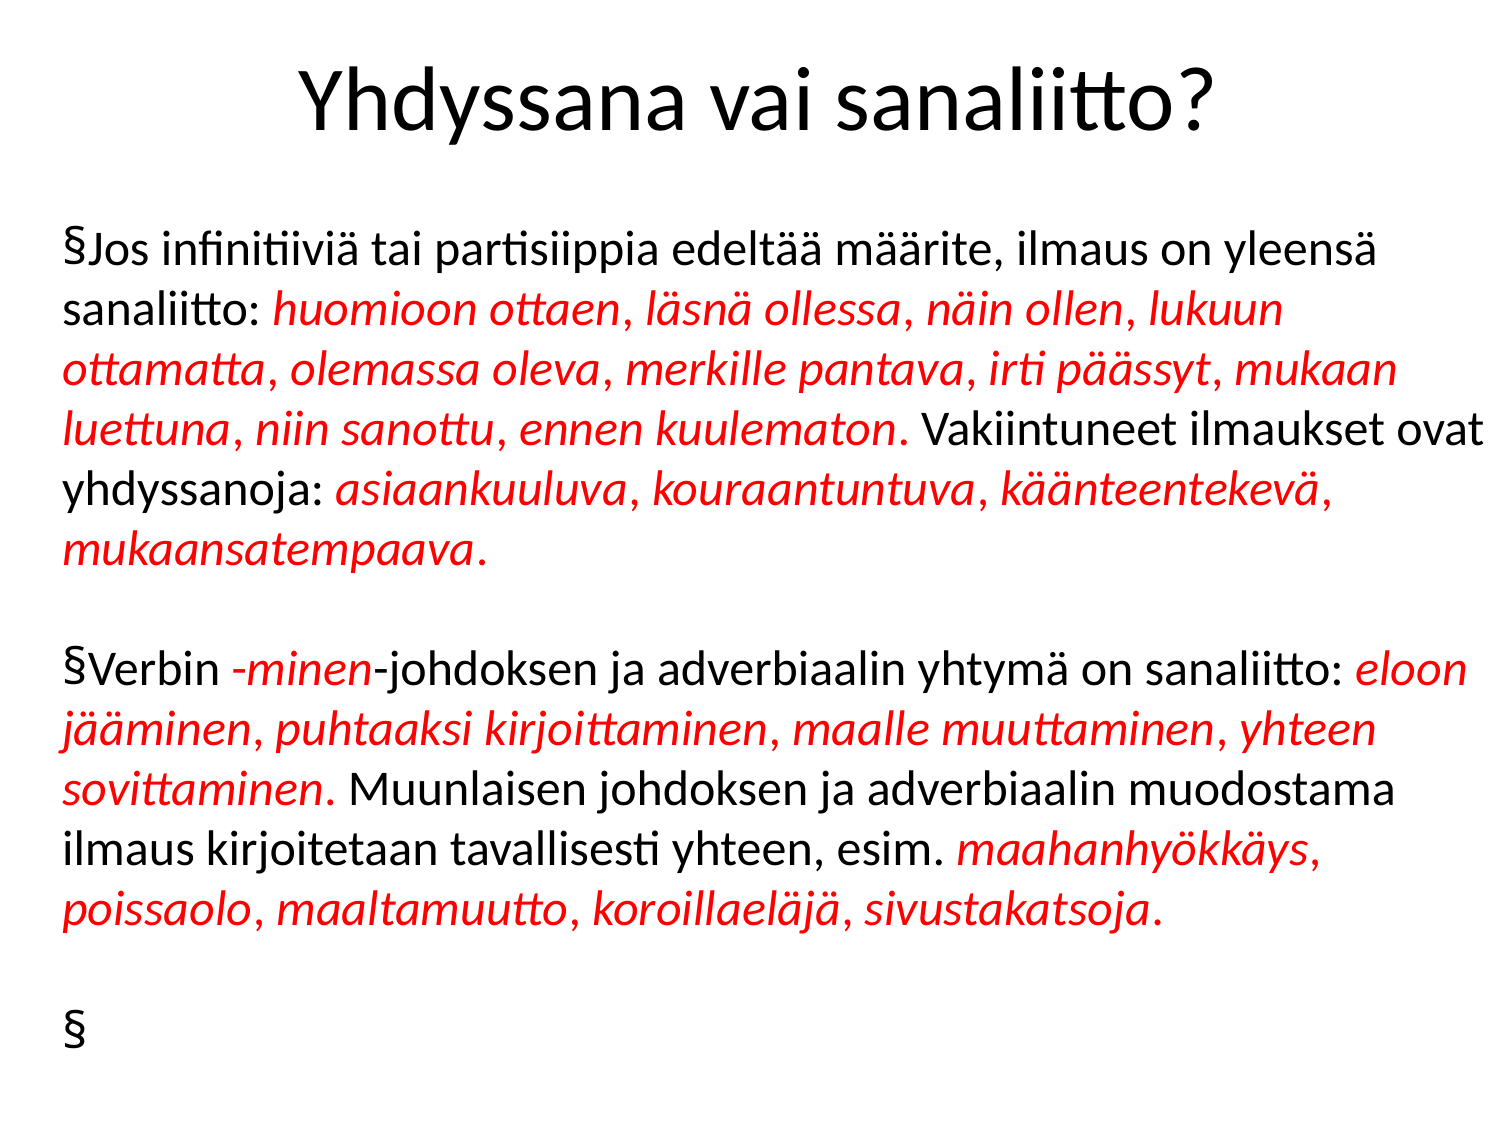

# Yhdyssana vai sanaliitto?
Jos infinitiiviä tai partisiippia edeltää määrite, ilmaus on yleensä sanaliitto: huomioon ottaen, läsnä ollessa, näin ollen, lukuun ottamatta, olemassa oleva, merkille pantava, irti päässyt, mukaan luettuna, niin sanottu, ennen kuulematon. Vakiintuneet ilmaukset ovat yhdyssanoja: asiaankuuluva, kouraantuntuva, käänteentekevä, mukaansatempaava.
Verbin -minen-johdoksen ja adverbiaalin yhtymä on sanaliitto: eloon jääminen, puhtaaksi kirjoittaminen, maalle muuttaminen, yhteen sovittaminen. Muunlaisen johdoksen ja adverbiaalin muodostama ilmaus kirjoitetaan tavallisesti yhteen, esim. maahanhyökkäys, poissaolo, maaltamuutto, koroillaeläjä, sivustakatsoja.